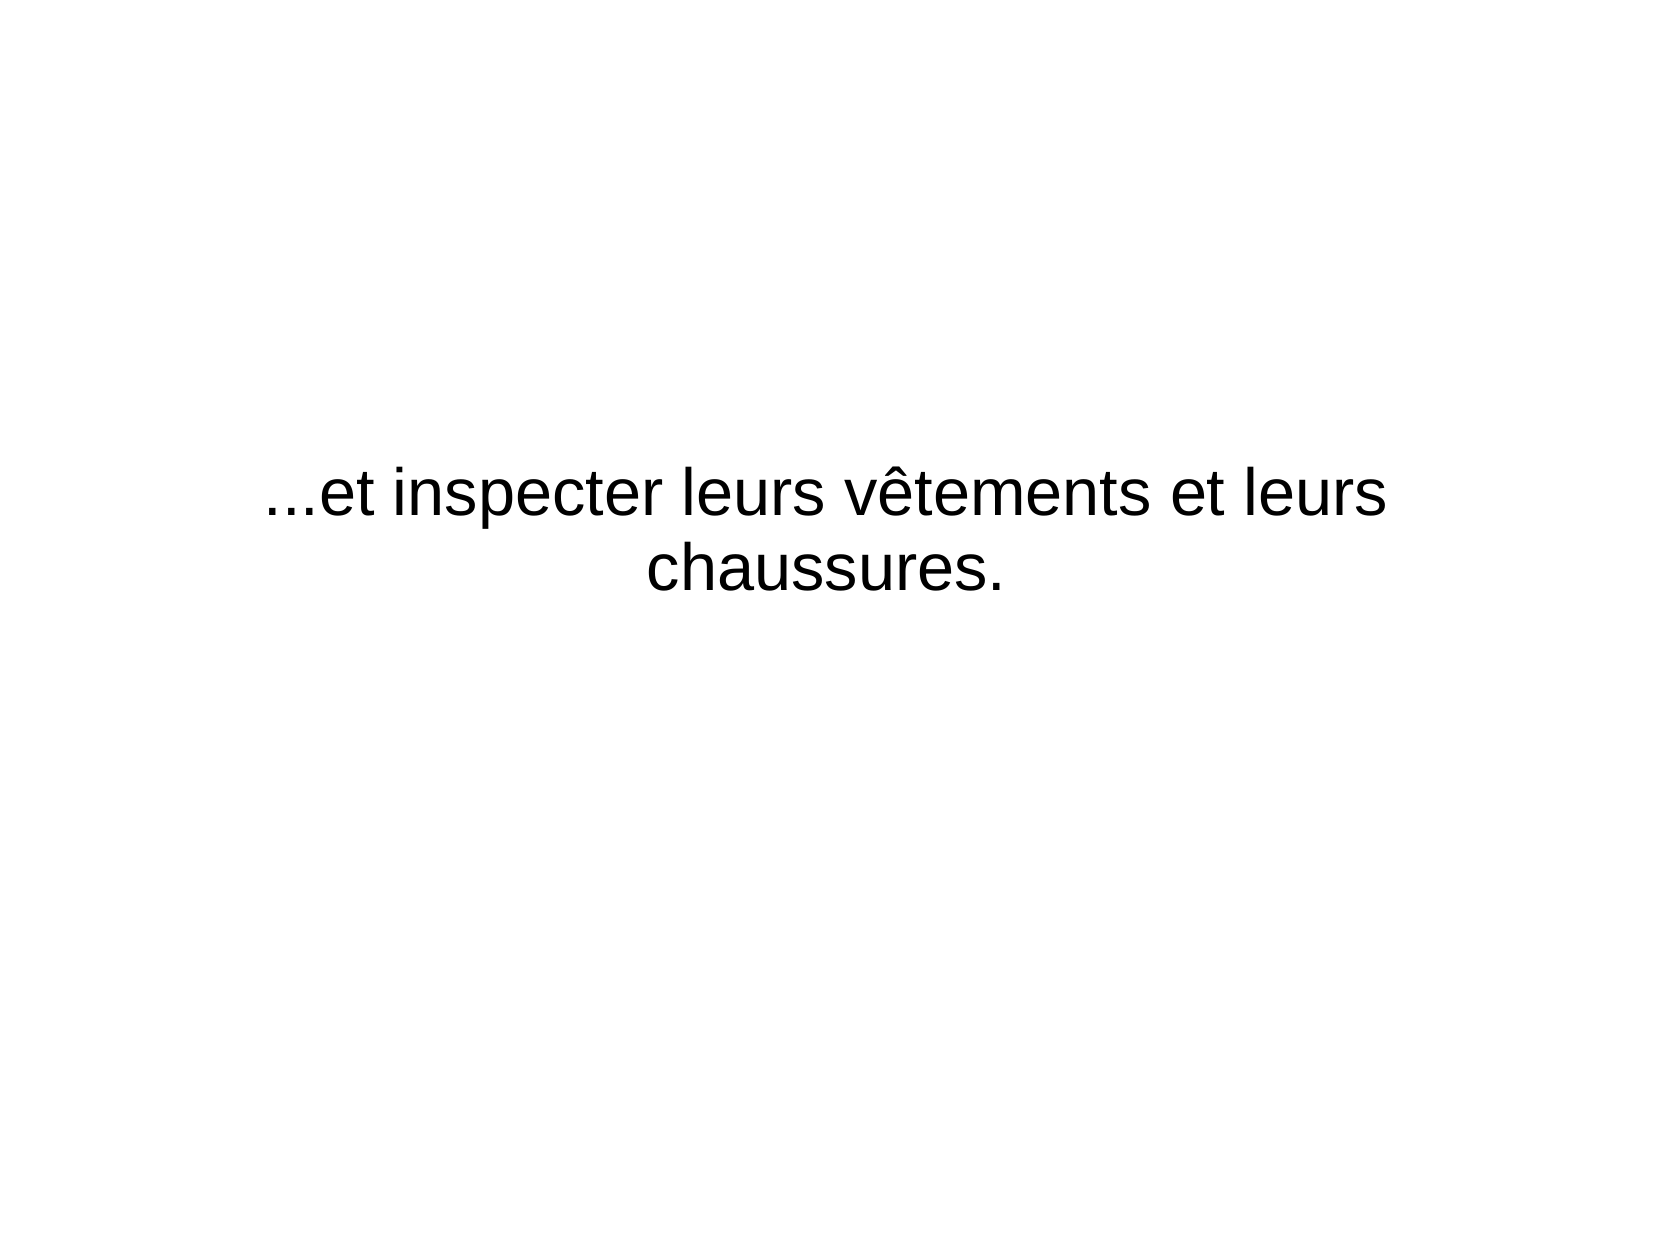

# ...et inspecter leurs vêtements et leurs chaussures.